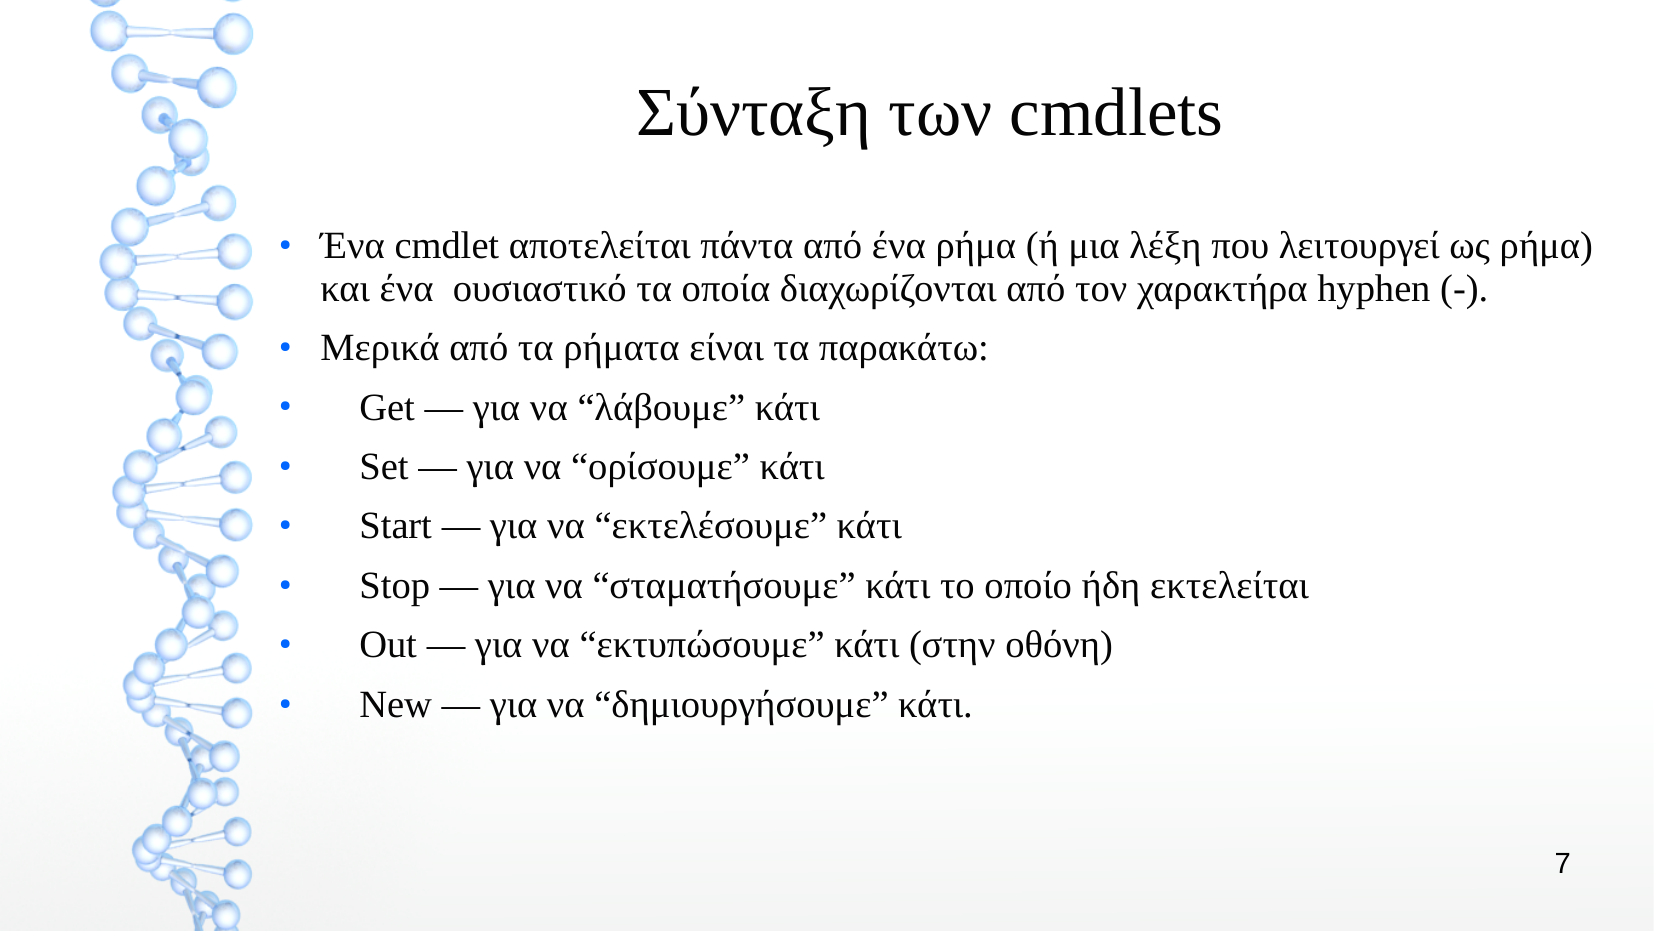

# Σύνταξη των cmdlets
Ένα cmdlet αποτελείται πάντα από ένα ρήμα (ή μια λέξη που λειτουργεί ως ρήμα) και ένα ουσιαστικό τα οποία διαχωρίζονται από τον χαρακτήρα hyphen (-).
Μερικά από τα ρήματα είναι τα παρακάτω:
 Get — για να “λάβουμε” κάτι
 Set — για να “ορίσουμε” κάτι
 Start — για να “εκτελέσουμε” κάτι
 Stop — για να “σταματήσουμε” κάτι το οποίο ήδη εκτελείται
 Out — για να “εκτυπώσουμε” κάτι (στην οθόνη)
 New — για να “δημιουργήσουμε” κάτι.
7